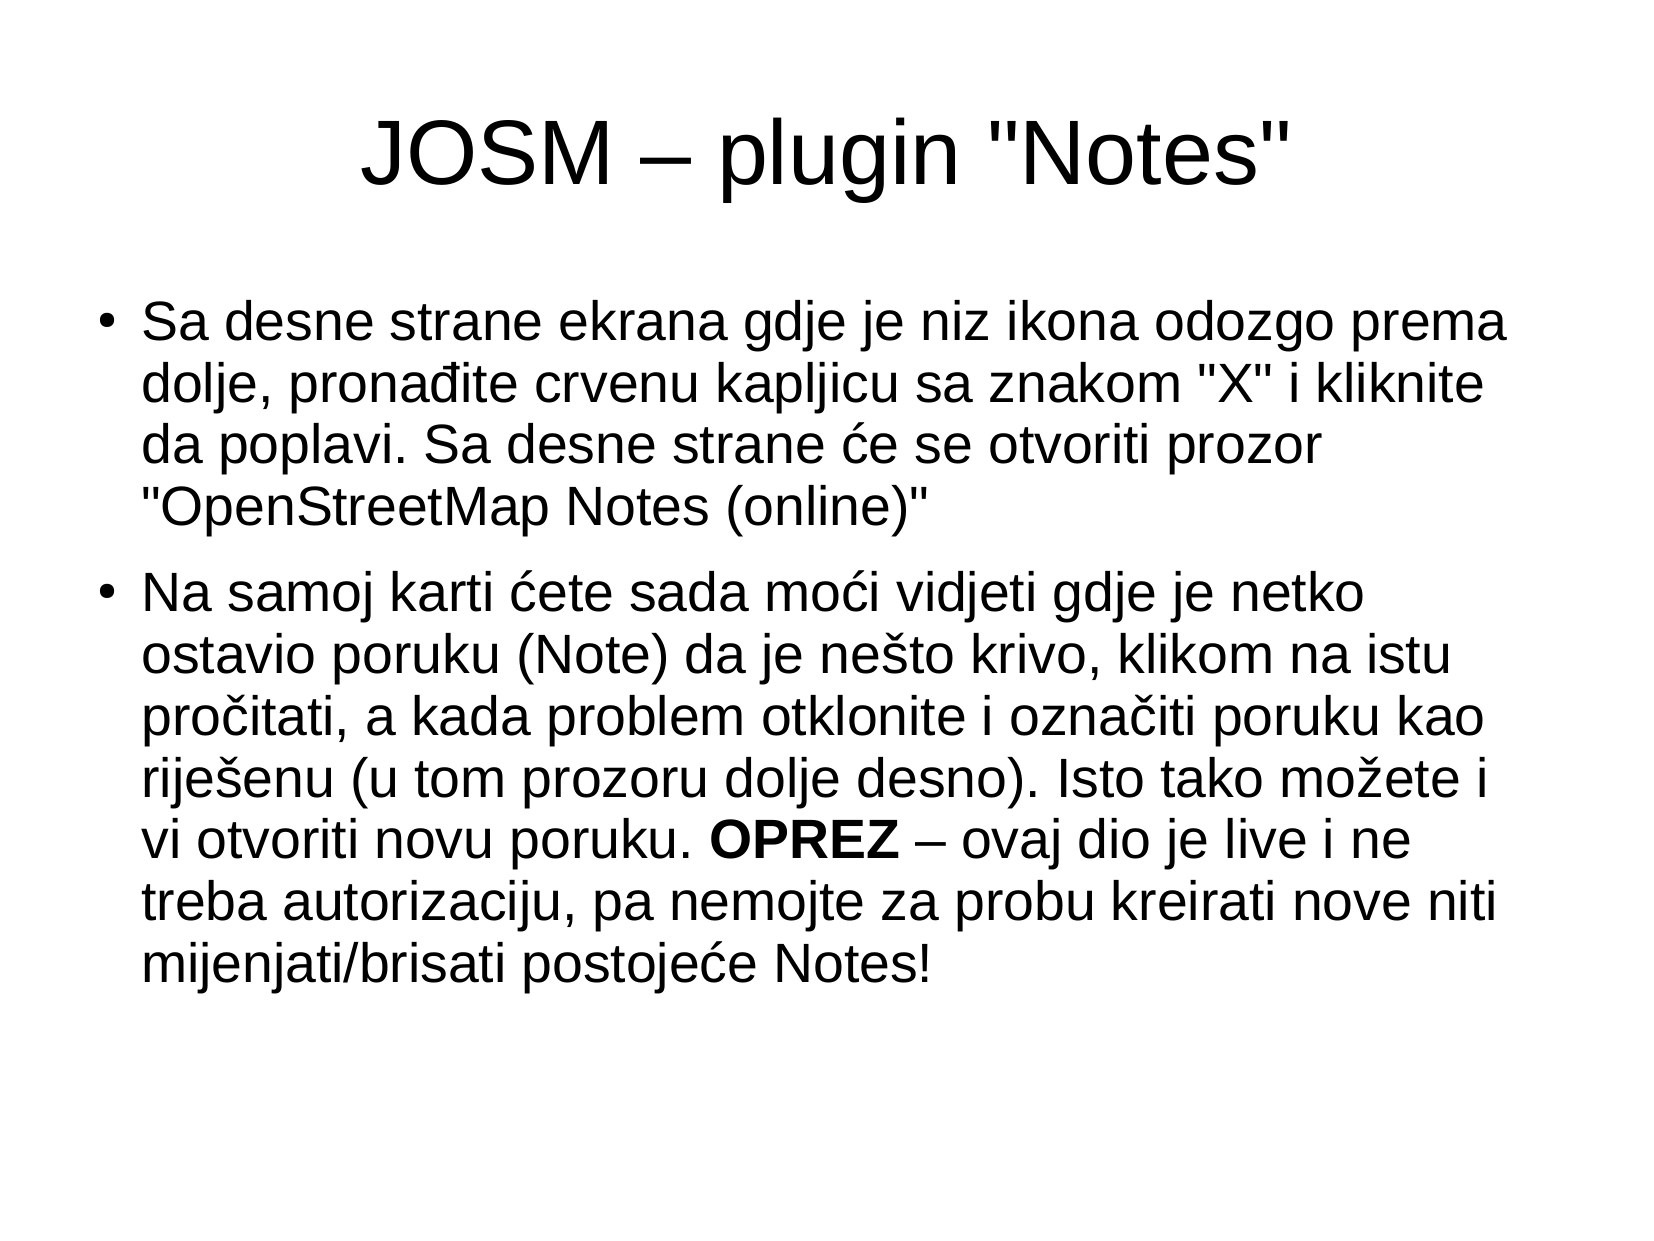

# JOSM – plugin "Notes"
Sa desne strane ekrana gdje je niz ikona odozgo prema dolje, pronađite crvenu kapljicu sa znakom "X" i kliknite da poplavi. Sa desne strane će se otvoriti prozor "OpenStreetMap Notes (online)"
Na samoj karti ćete sada moći vidjeti gdje je netko ostavio poruku (Note) da je nešto krivo, klikom na istu pročitati, a kada problem otklonite i označiti poruku kao riješenu (u tom prozoru dolje desno). Isto tako možete i vi otvoriti novu poruku. OPREZ – ovaj dio je live i ne treba autorizaciju, pa nemojte za probu kreirati nove niti mijenjati/brisati postojeće Notes!